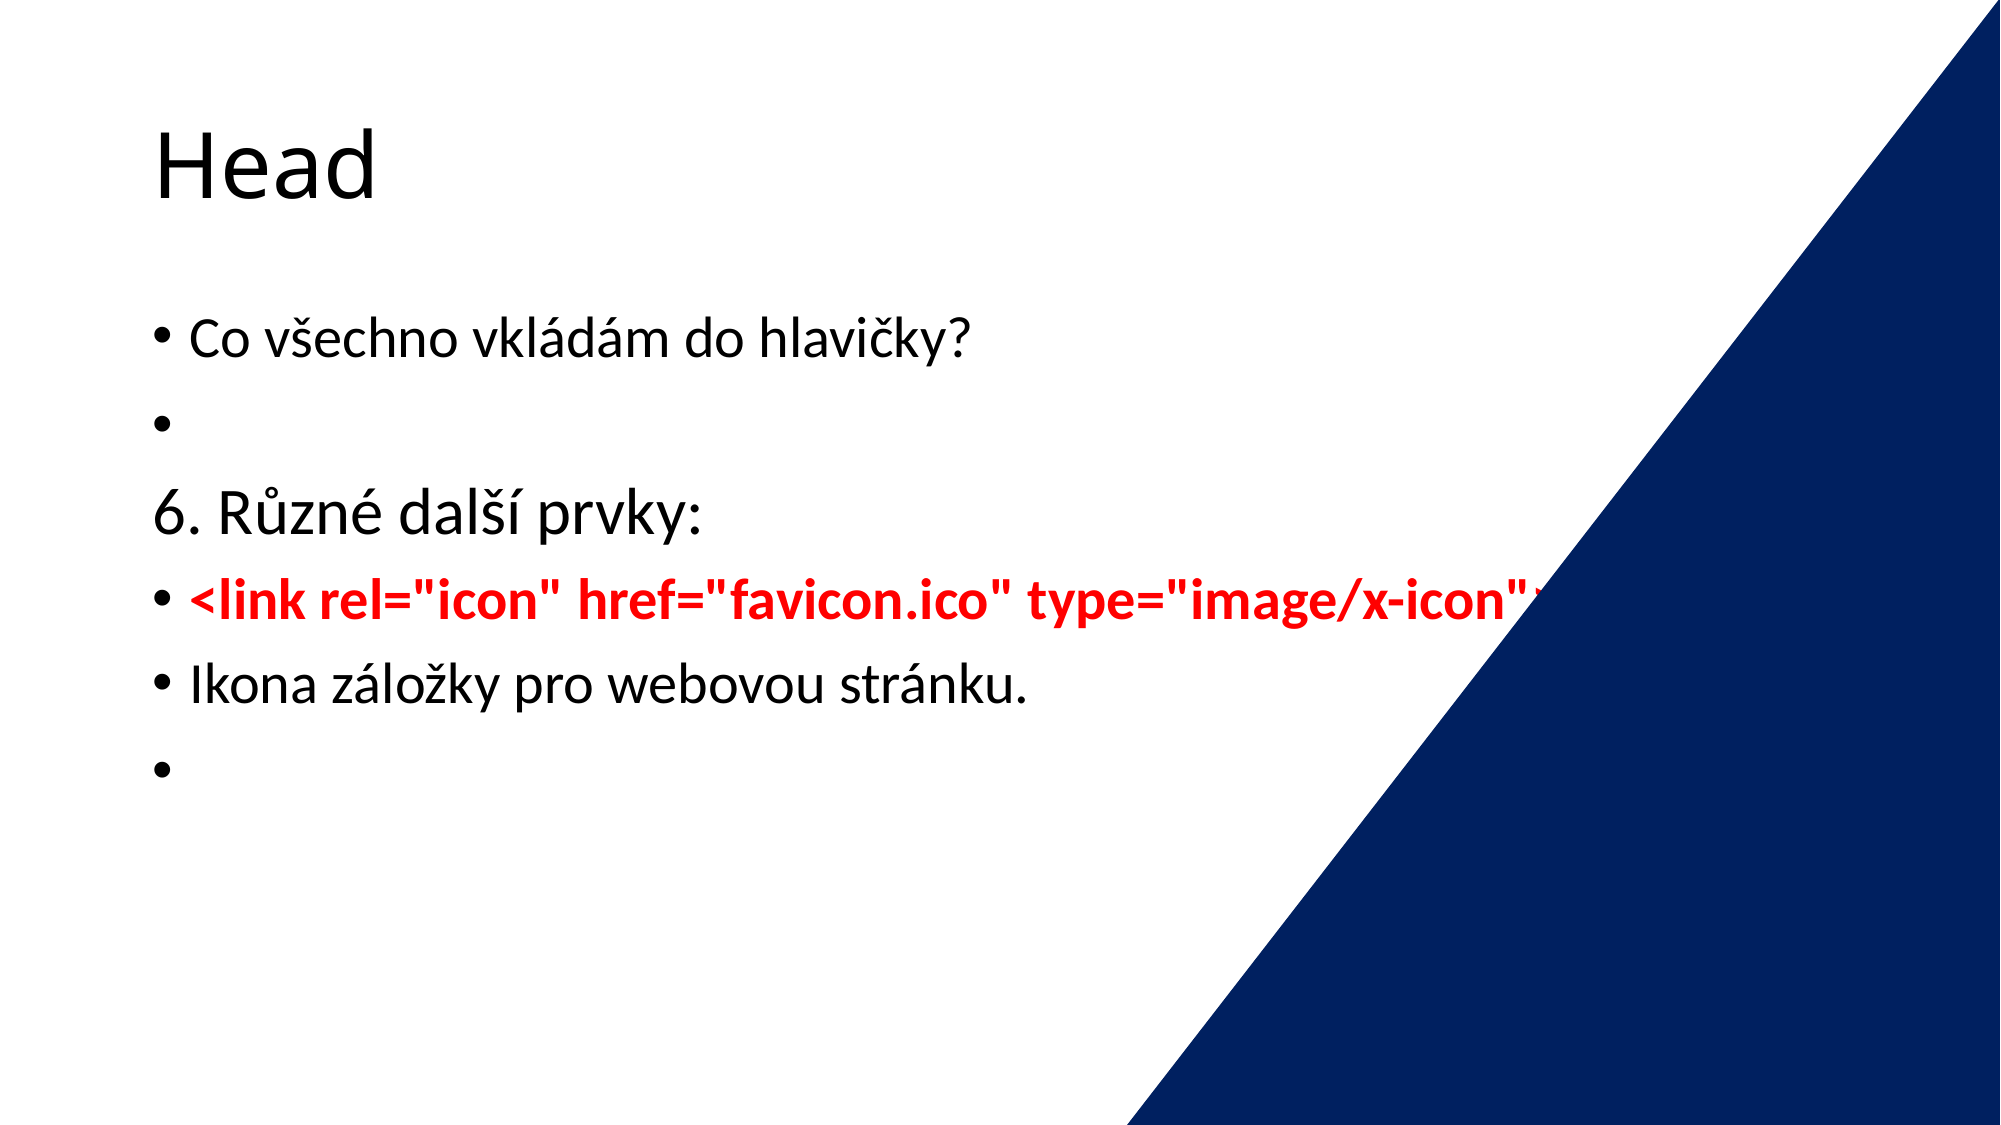

# Head
Co všechno vkládám do hlavičky?
6. Různé další prvky:
<link rel="icon" href="favicon.ico" type="image/x-icon">
Ikona záložky pro webovou stránku.